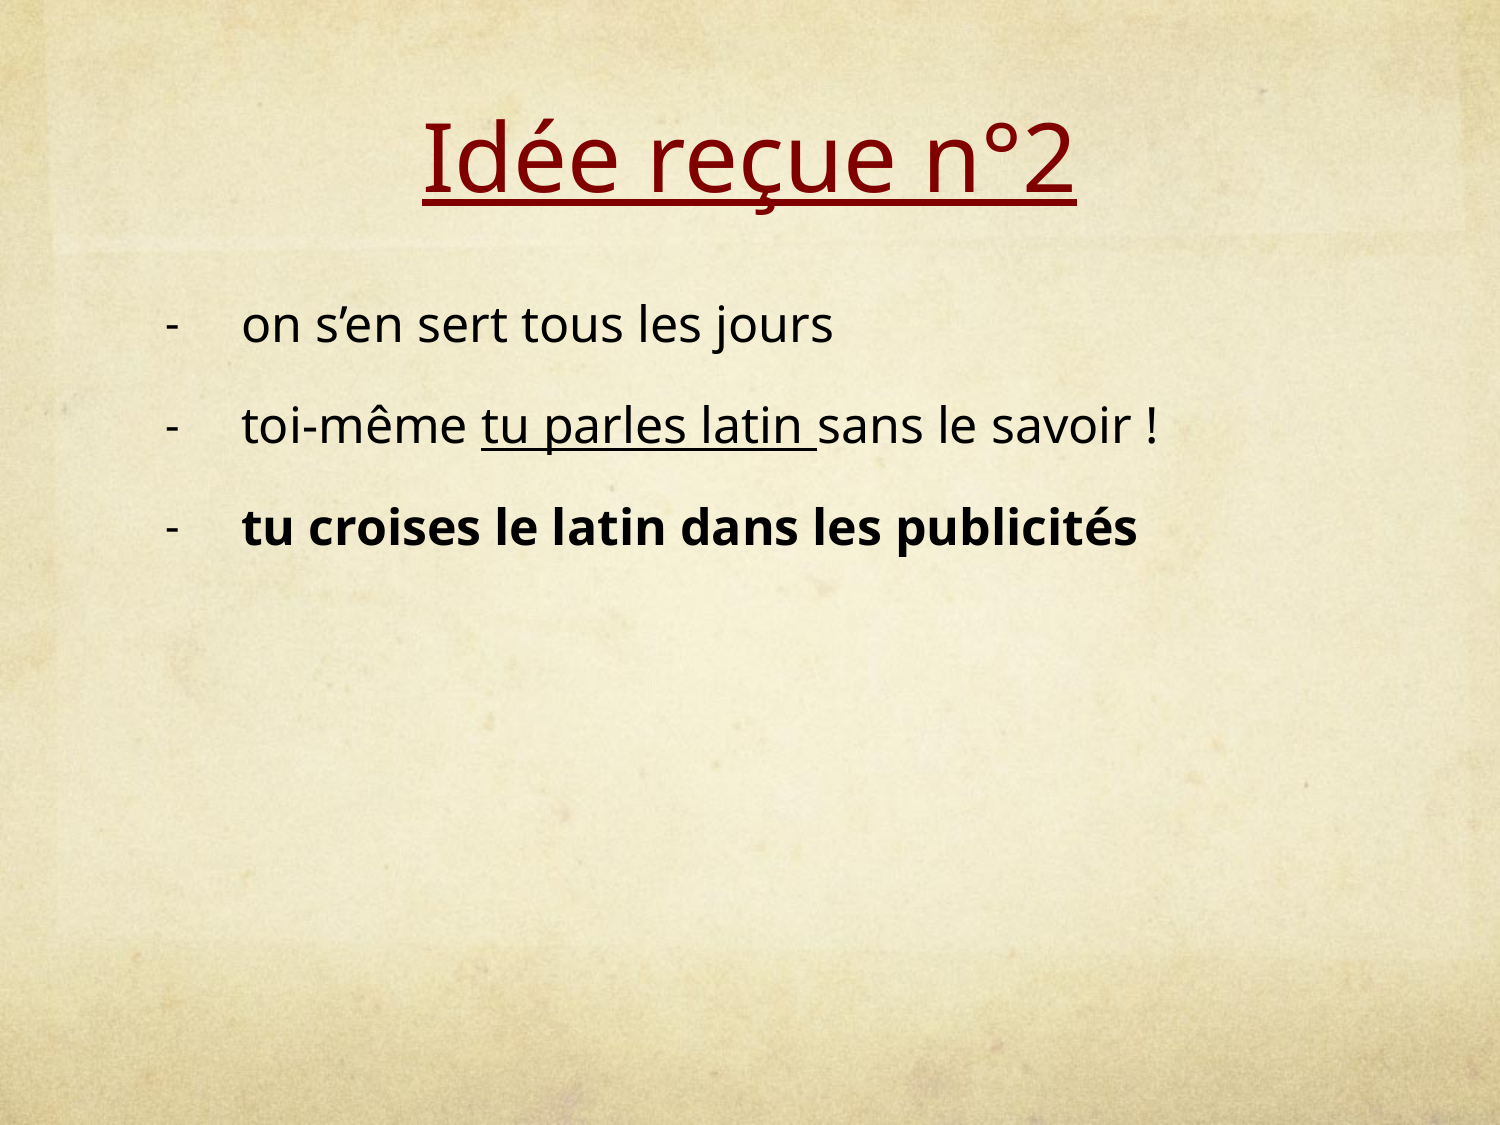

# Idée reçue n°2
on s’en sert tous les jours
toi-même tu parles latin sans le savoir !
tu croises le latin dans les publicités